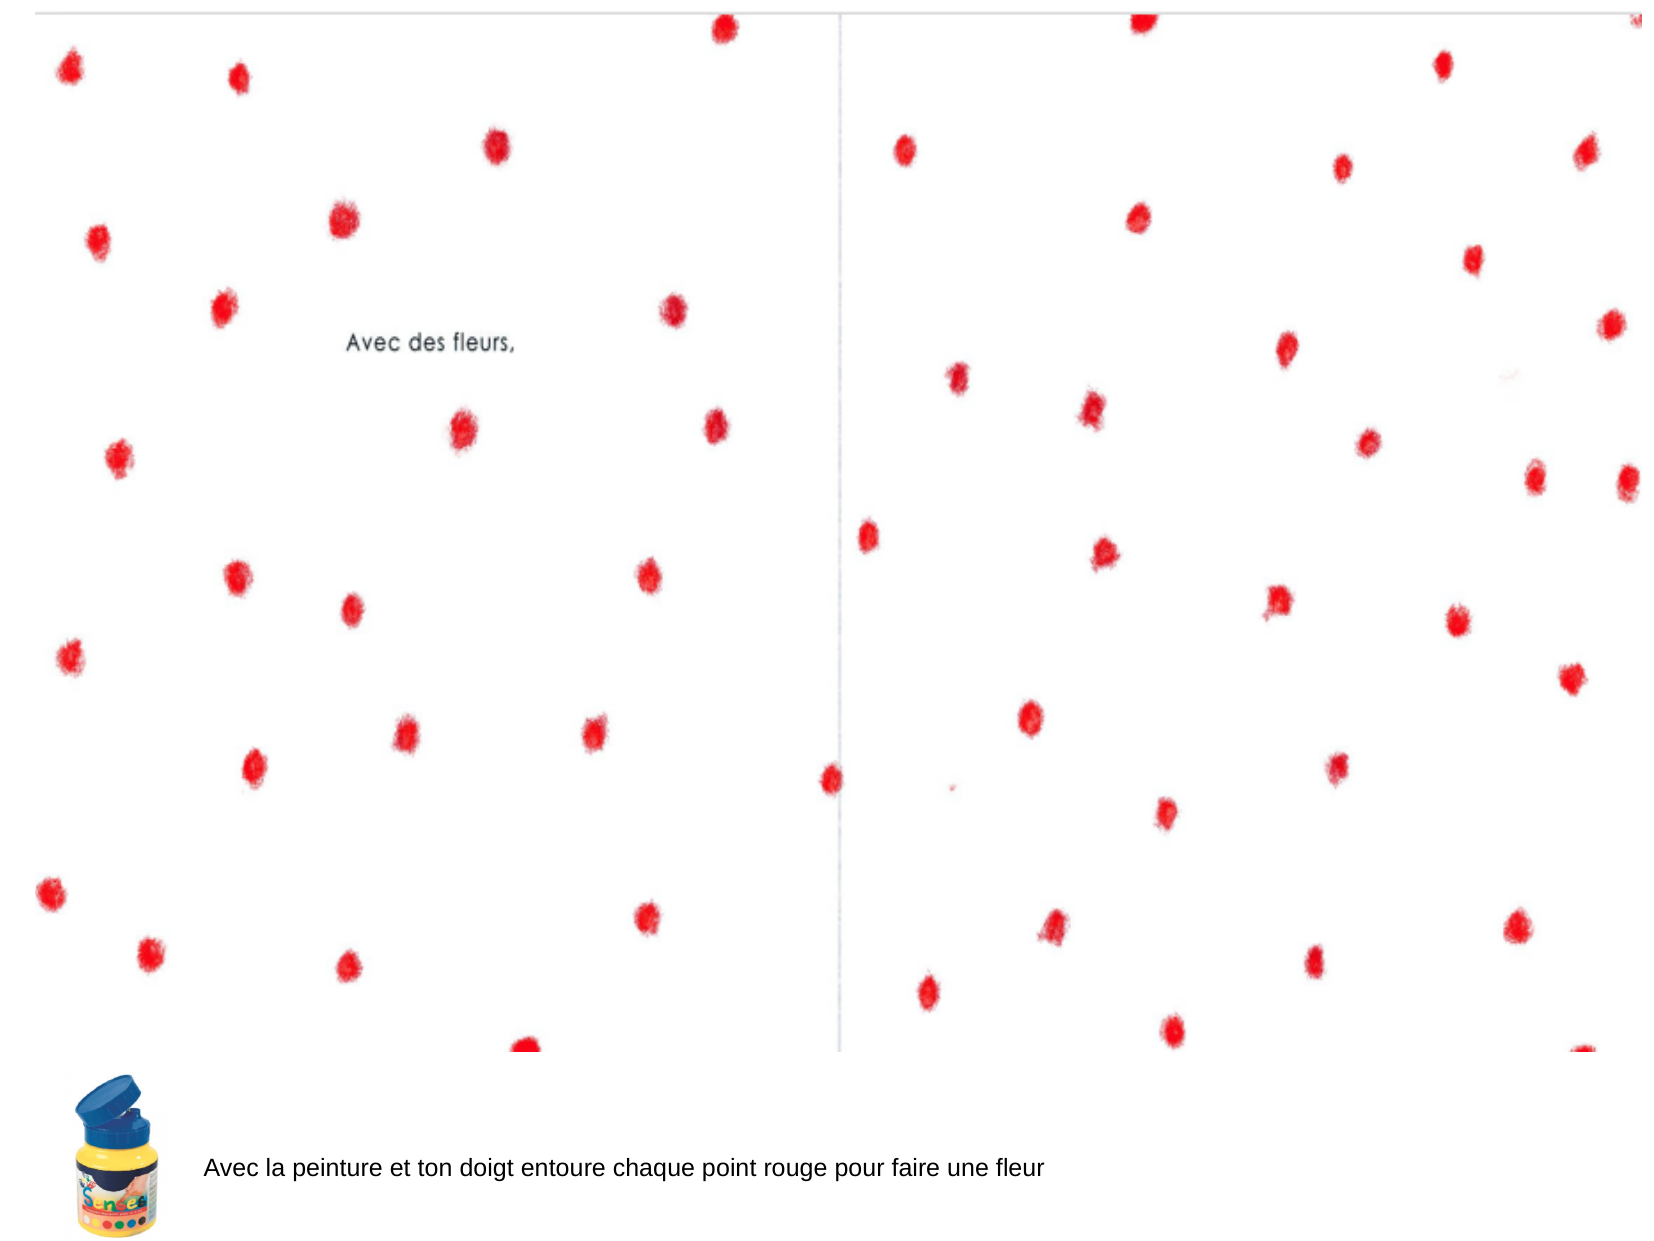

Avec la peinture et ton doigt entoure chaque point rouge pour faire une fleur